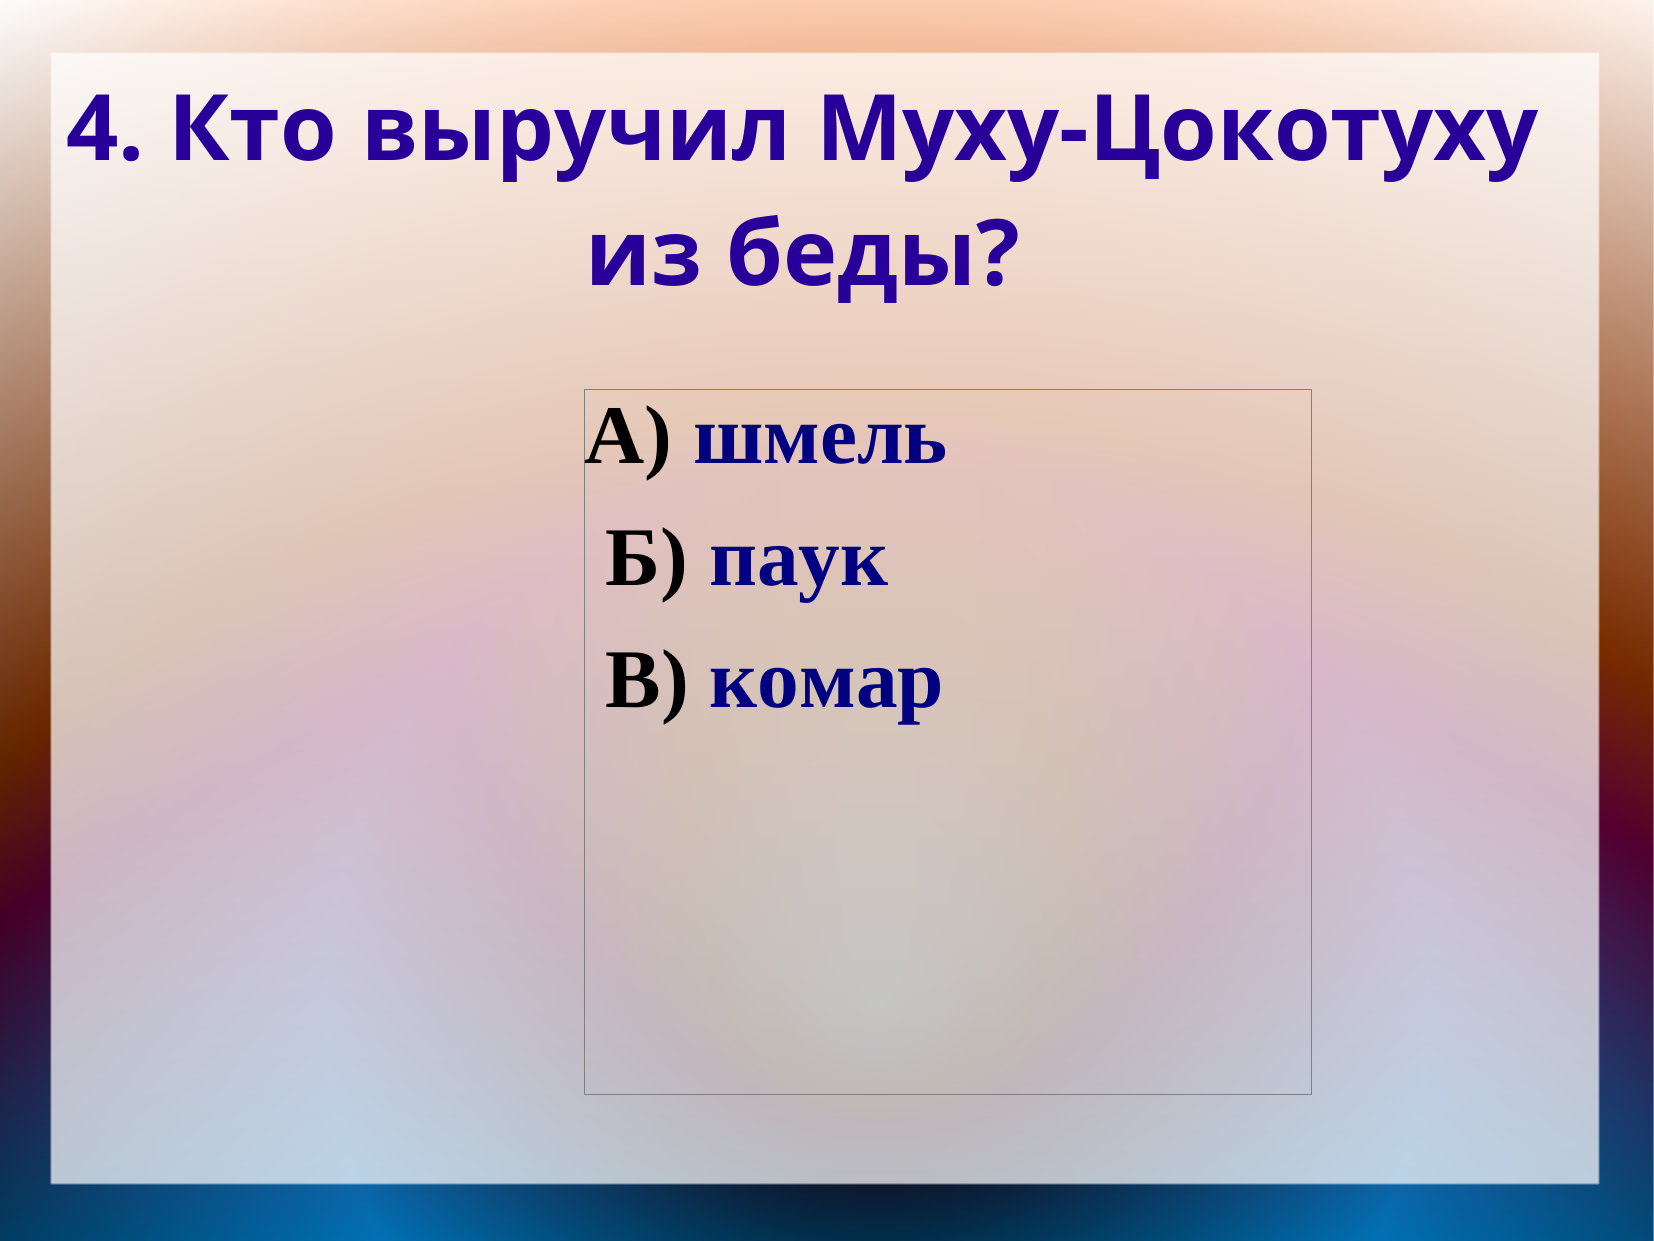

# 4. Кто выручил Муху-Цокотуху из беды?
А) шмель
 Б) паук
 В) комар